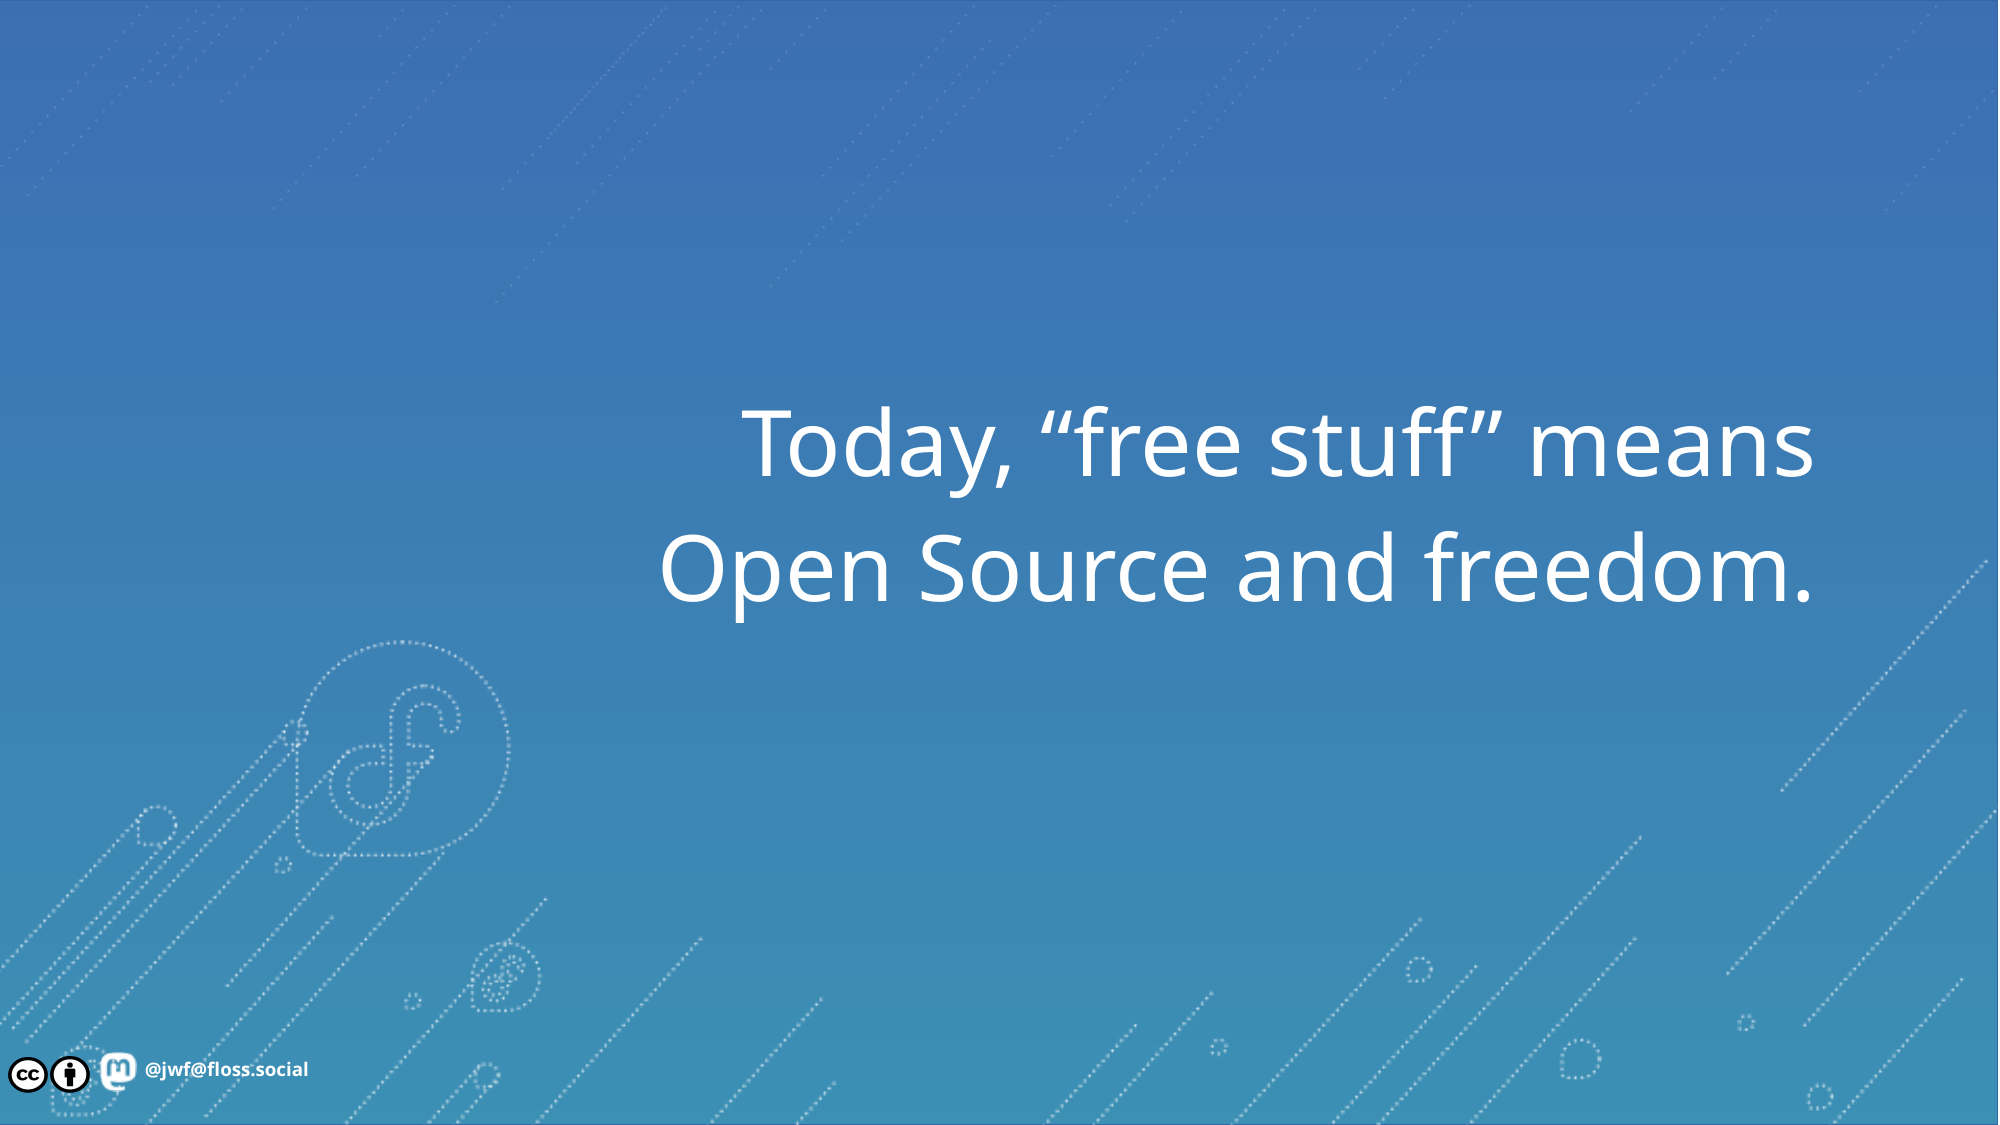

# Today, “free stuff” means Open Source and freedom.
@jwf@floss.social